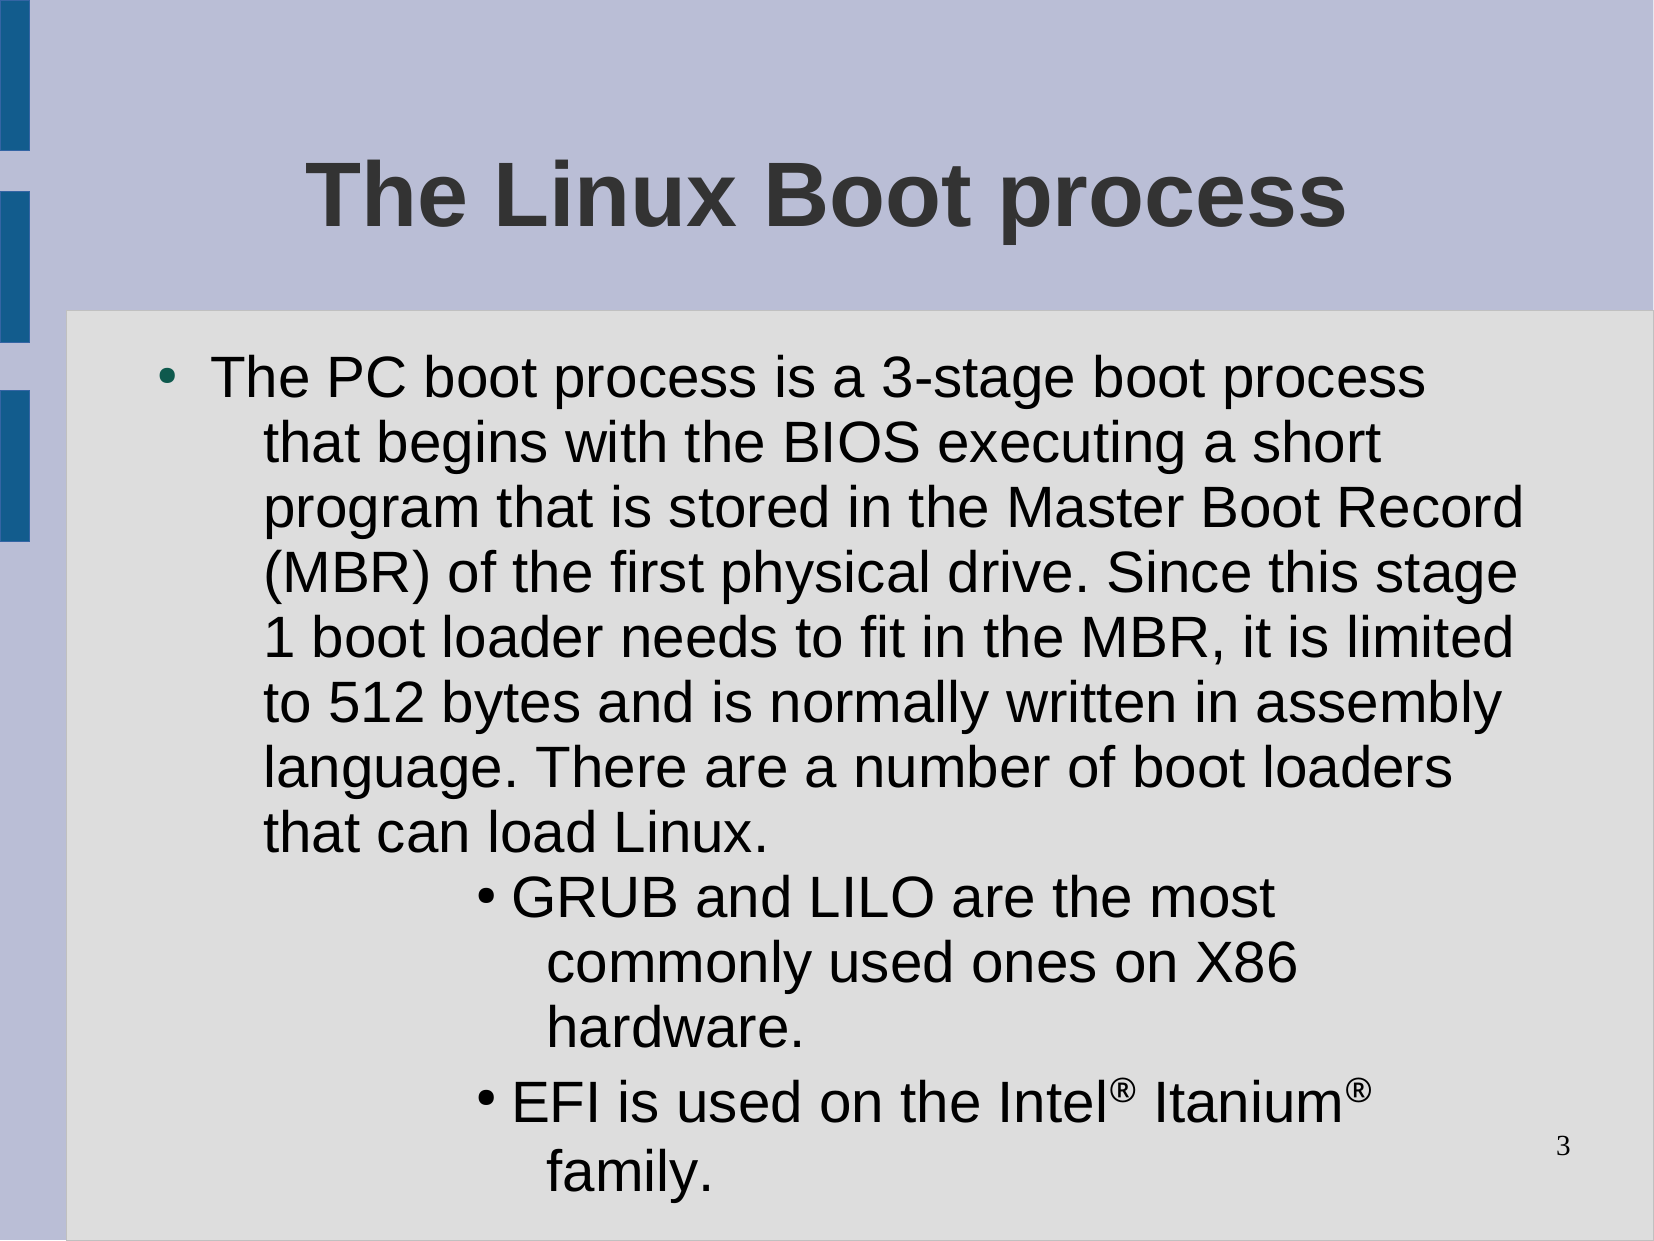

# The Linux Boot process
The PC boot process is a 3-stage boot process that begins with the BIOS executing a short program that is stored in the Master Boot Record (MBR) of the first physical drive. Since this stage 1 boot loader needs to fit in the MBR, it is limited to 512 bytes and is normally written in assembly language. There are a number of boot loaders that can load Linux.
GRUB and LILO are the most commonly used ones on X86 hardware.
EFI is used on the Intel® Itanium® family.
3